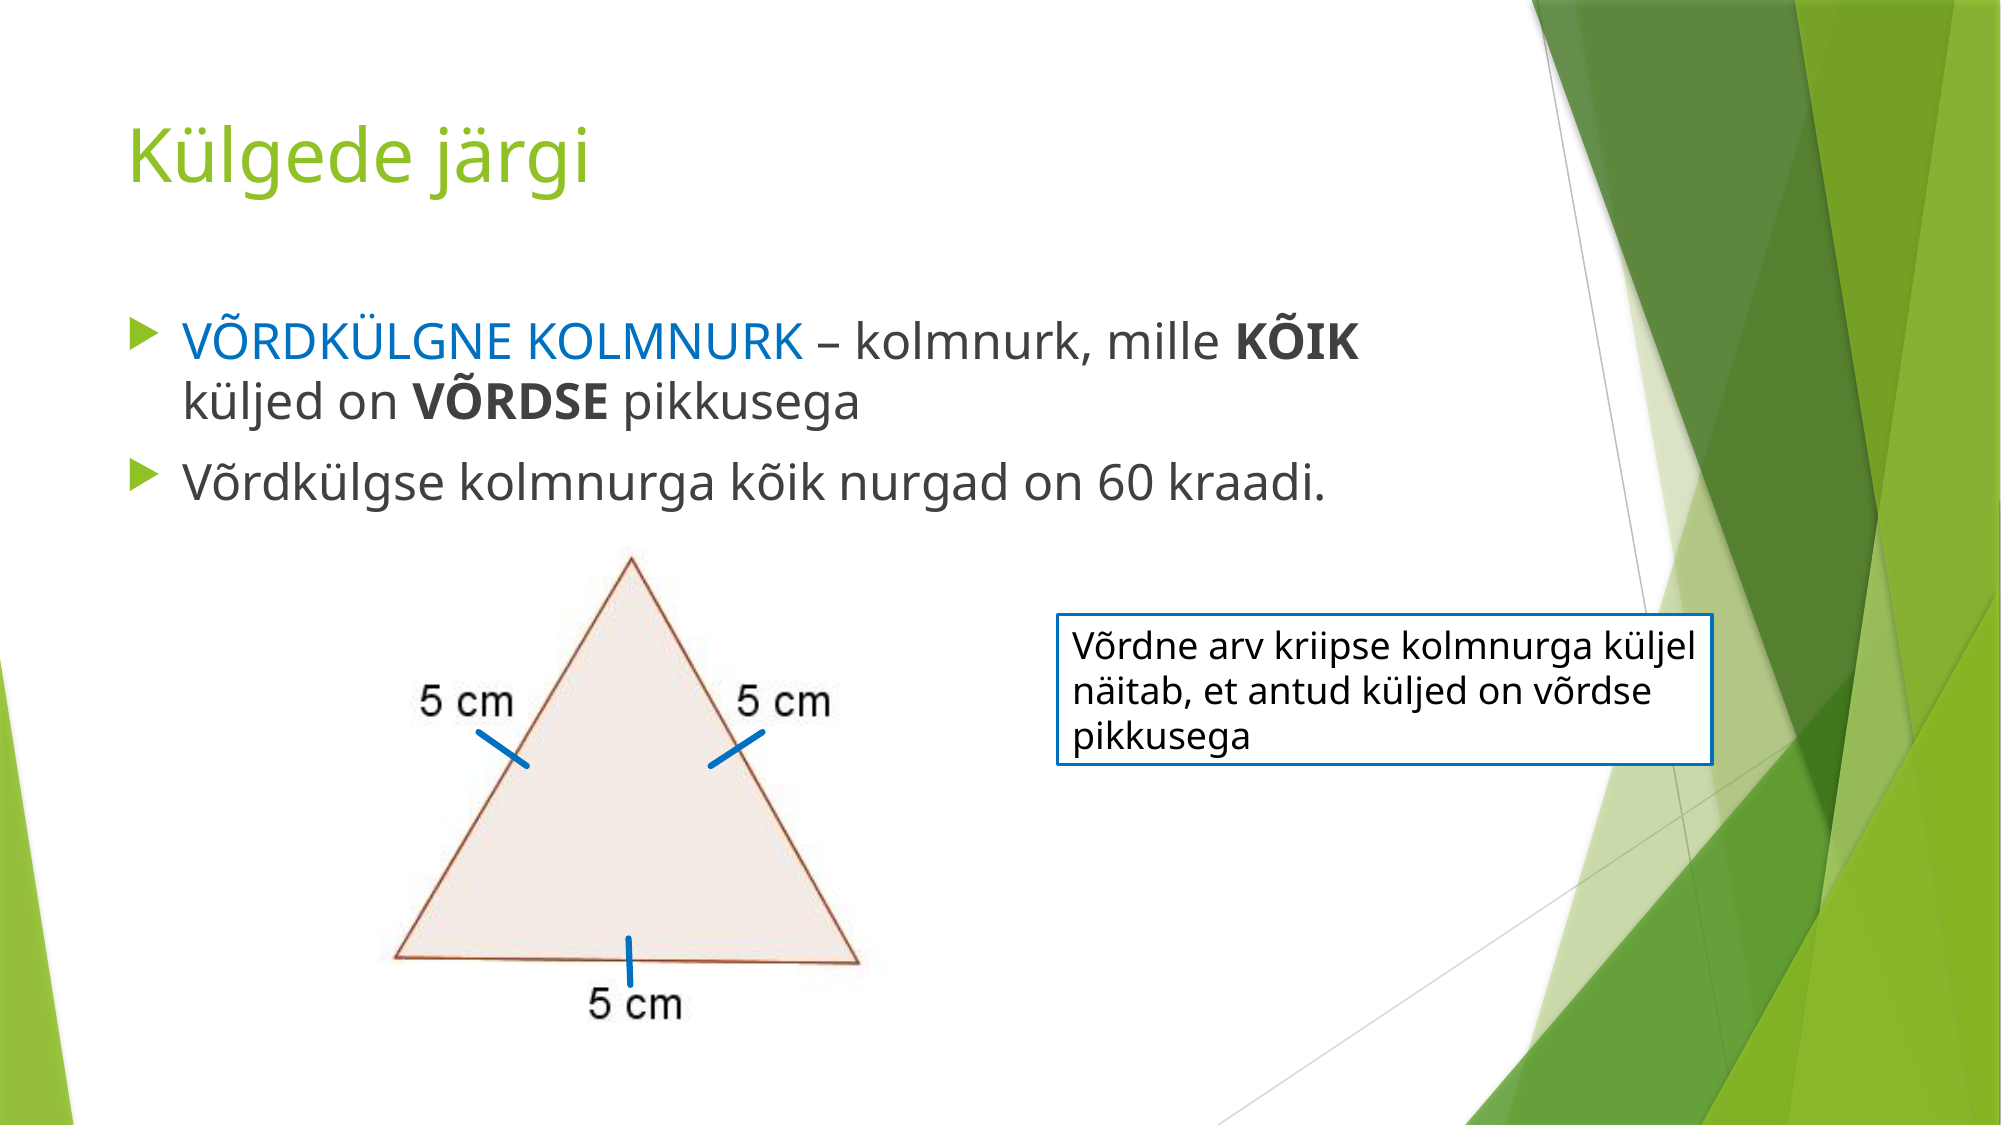

# Külgede järgi
VÕRDKÜLGNE KOLMNURK – kolmnurk, mille KÕIK küljed on VÕRDSE pikkusega
Võrdkülgse kolmnurga kõik nurgad on 60 kraadi.
Võrdne arv kriipse kolmnurga küljel
näitab, et antud küljed on võrdse
pikkusega